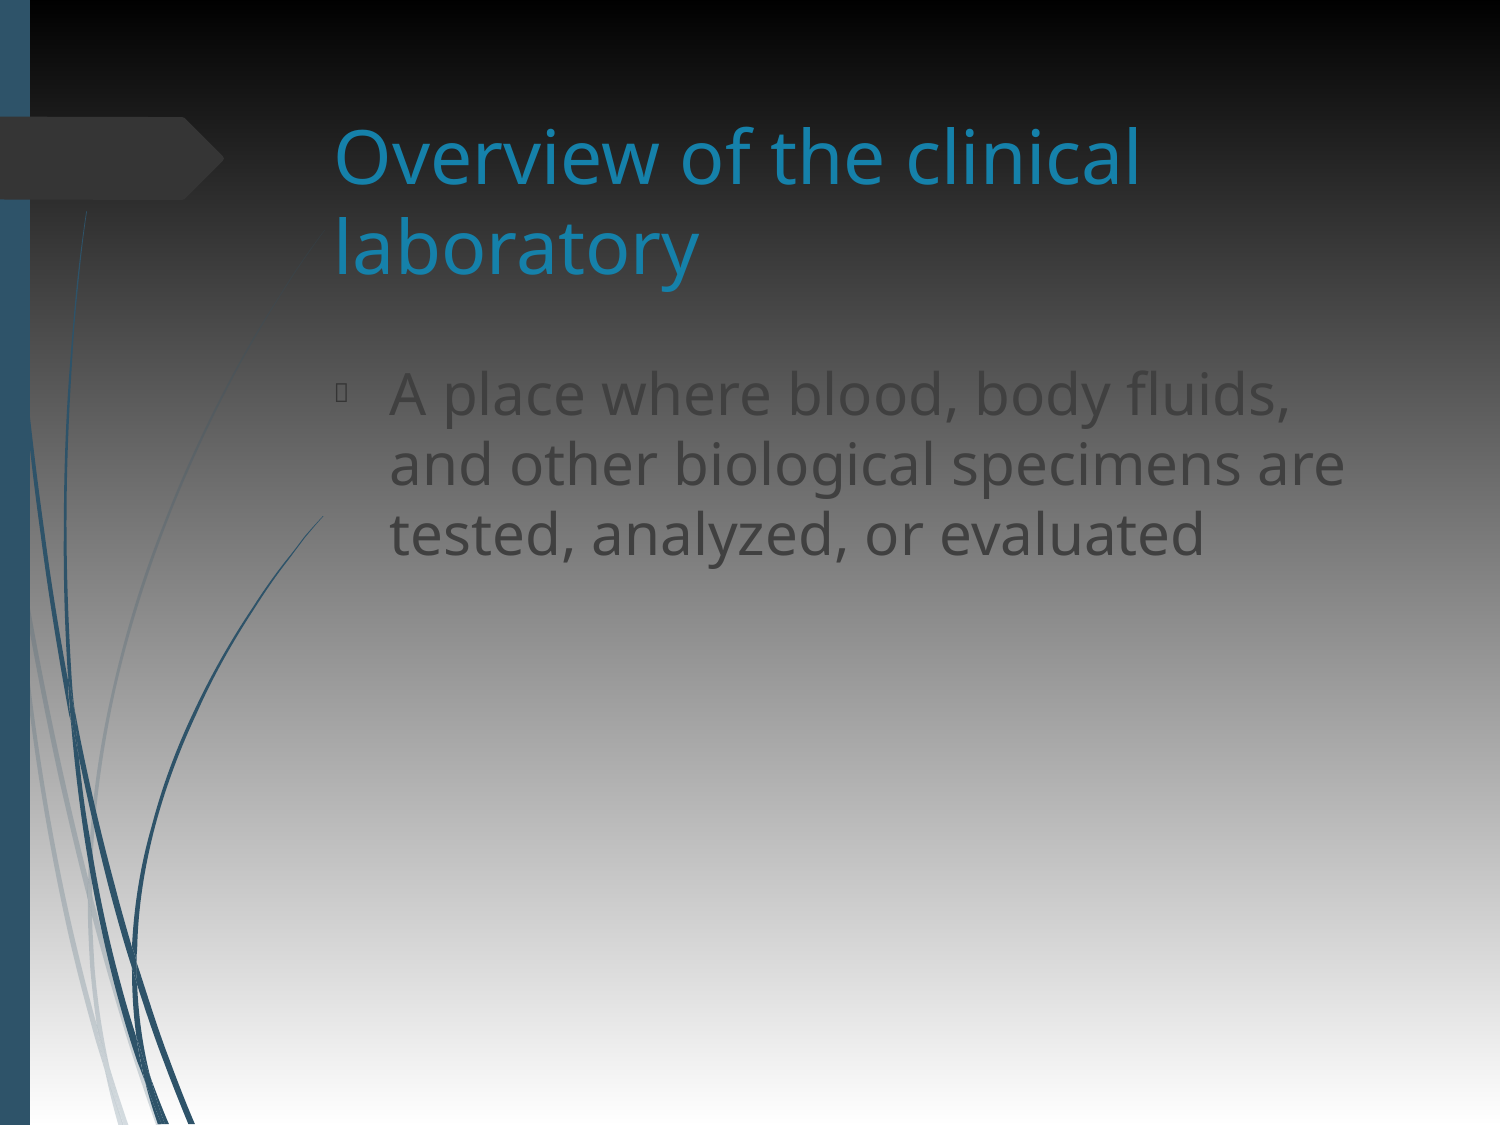

# Overview of the clinical laboratory
A place where blood, body fluids, and other biological specimens are tested, analyzed, or evaluated